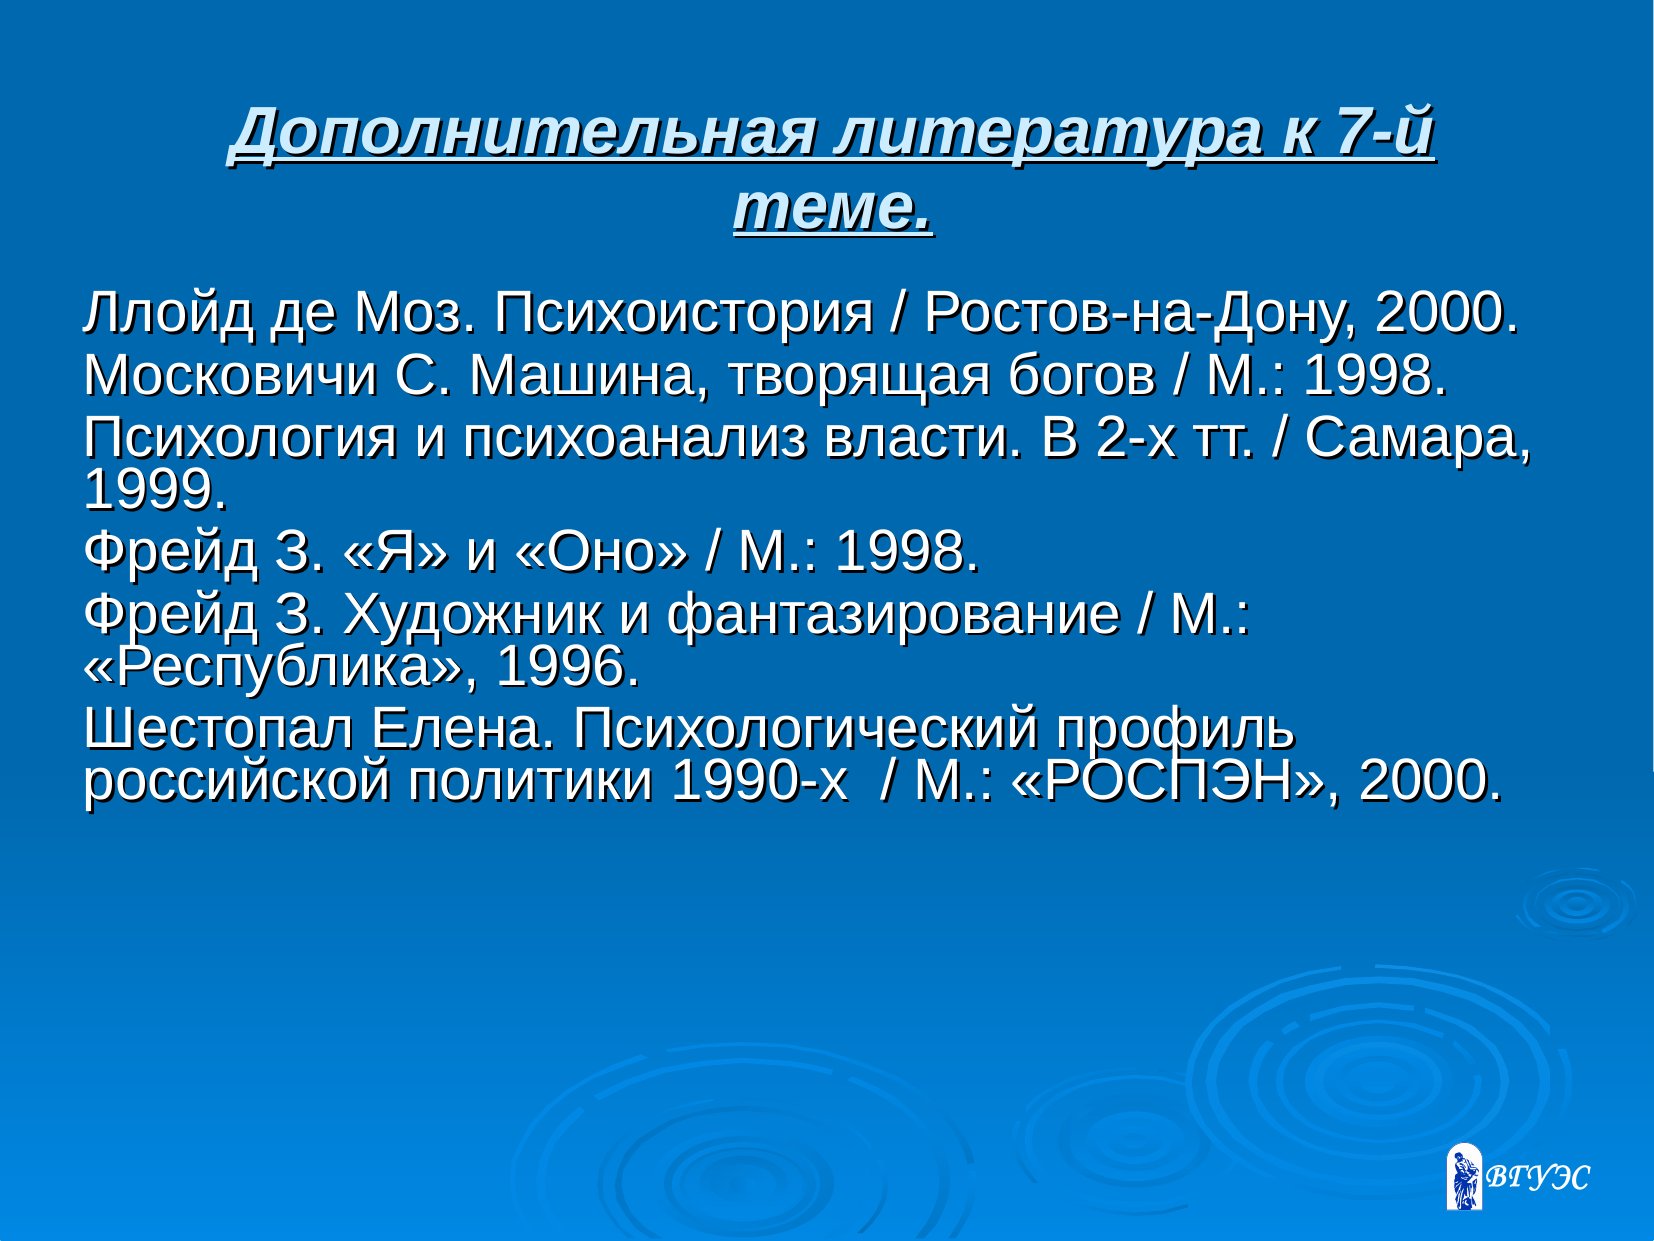

# Дополнительная литература к 7-й теме.
Ллойд де Моз. Психоистория / Ростов-на-Дону, 2000.
Московичи С. Машина, творящая богов / М.: 1998.
Психология и психоанализ власти. В 2-х тт. / Самара, 1999.
Фрейд З. «Я» и «Оно» / М.: 1998.
Фрейд З. Художник и фантазирование / М.: «Республика», 1996.
Шестопал Елена. Психологический профиль российской политики 1990-х / М.: «РОСПЭН», 2000.